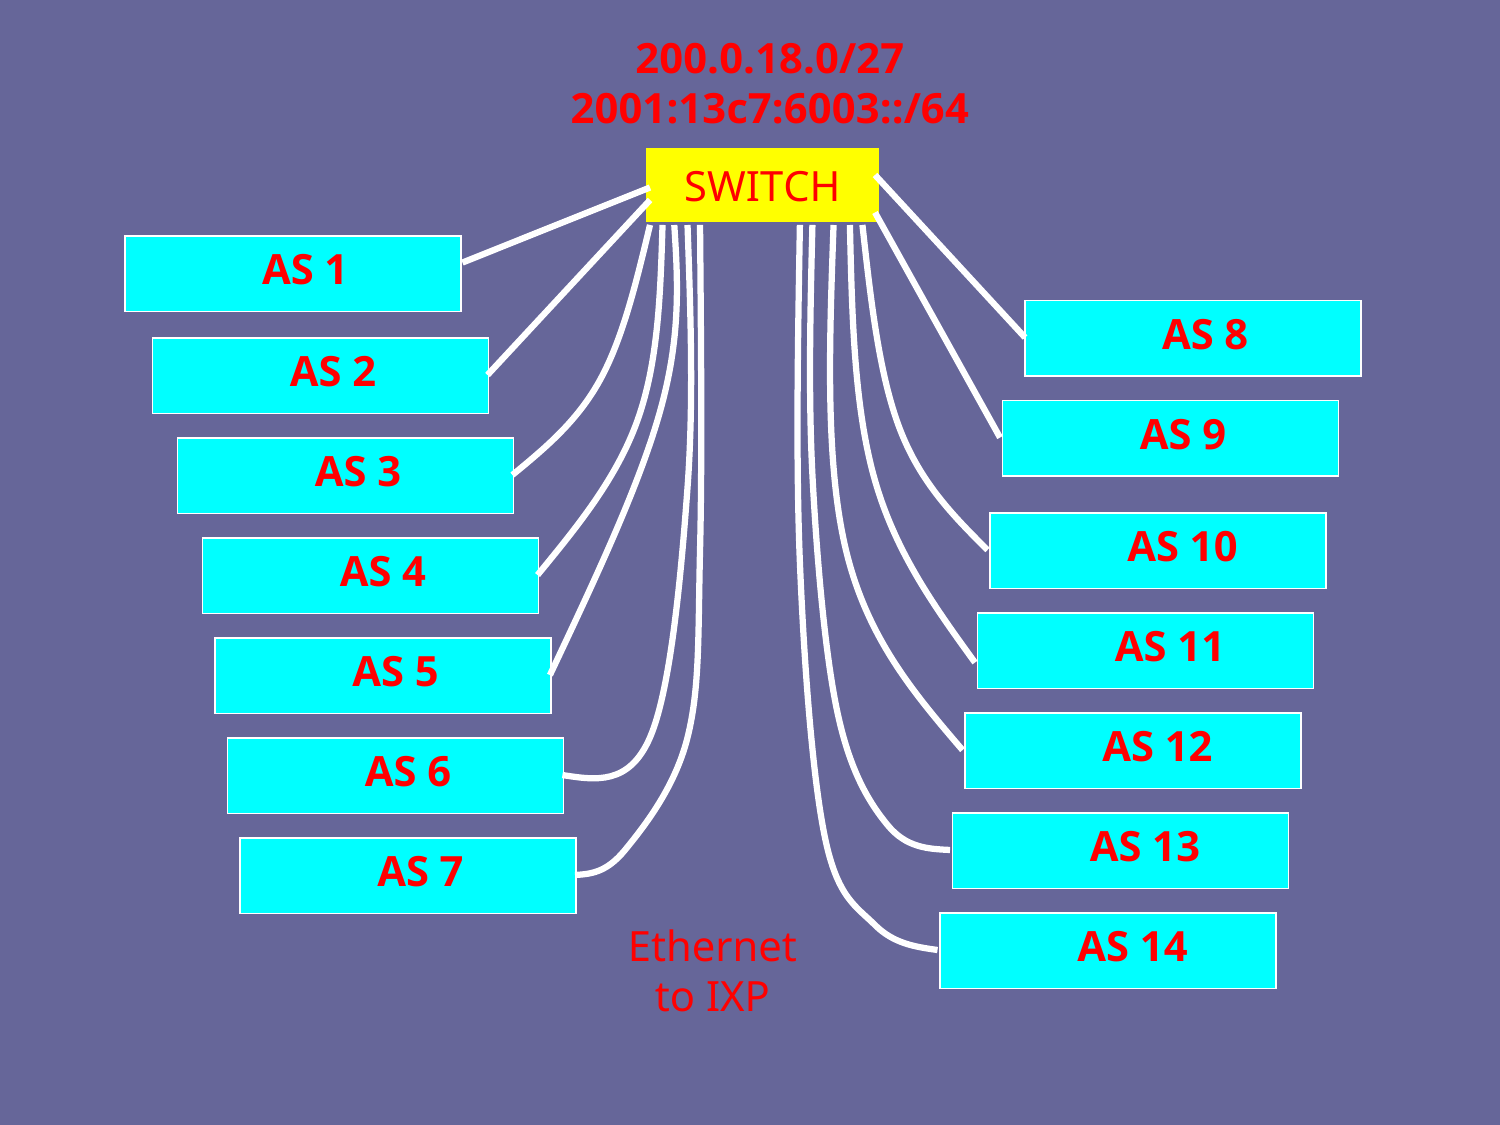

200.0.18.0/27
2001:13c7:6003::/64
SWITCH
AS 1
AS 8
AS 2
AS 9
AS 3
AS 10
AS 4
AS 11
AS 5
AS 12
AS 6
AS 13
AS 7
Ethernet to IXP
AS 14